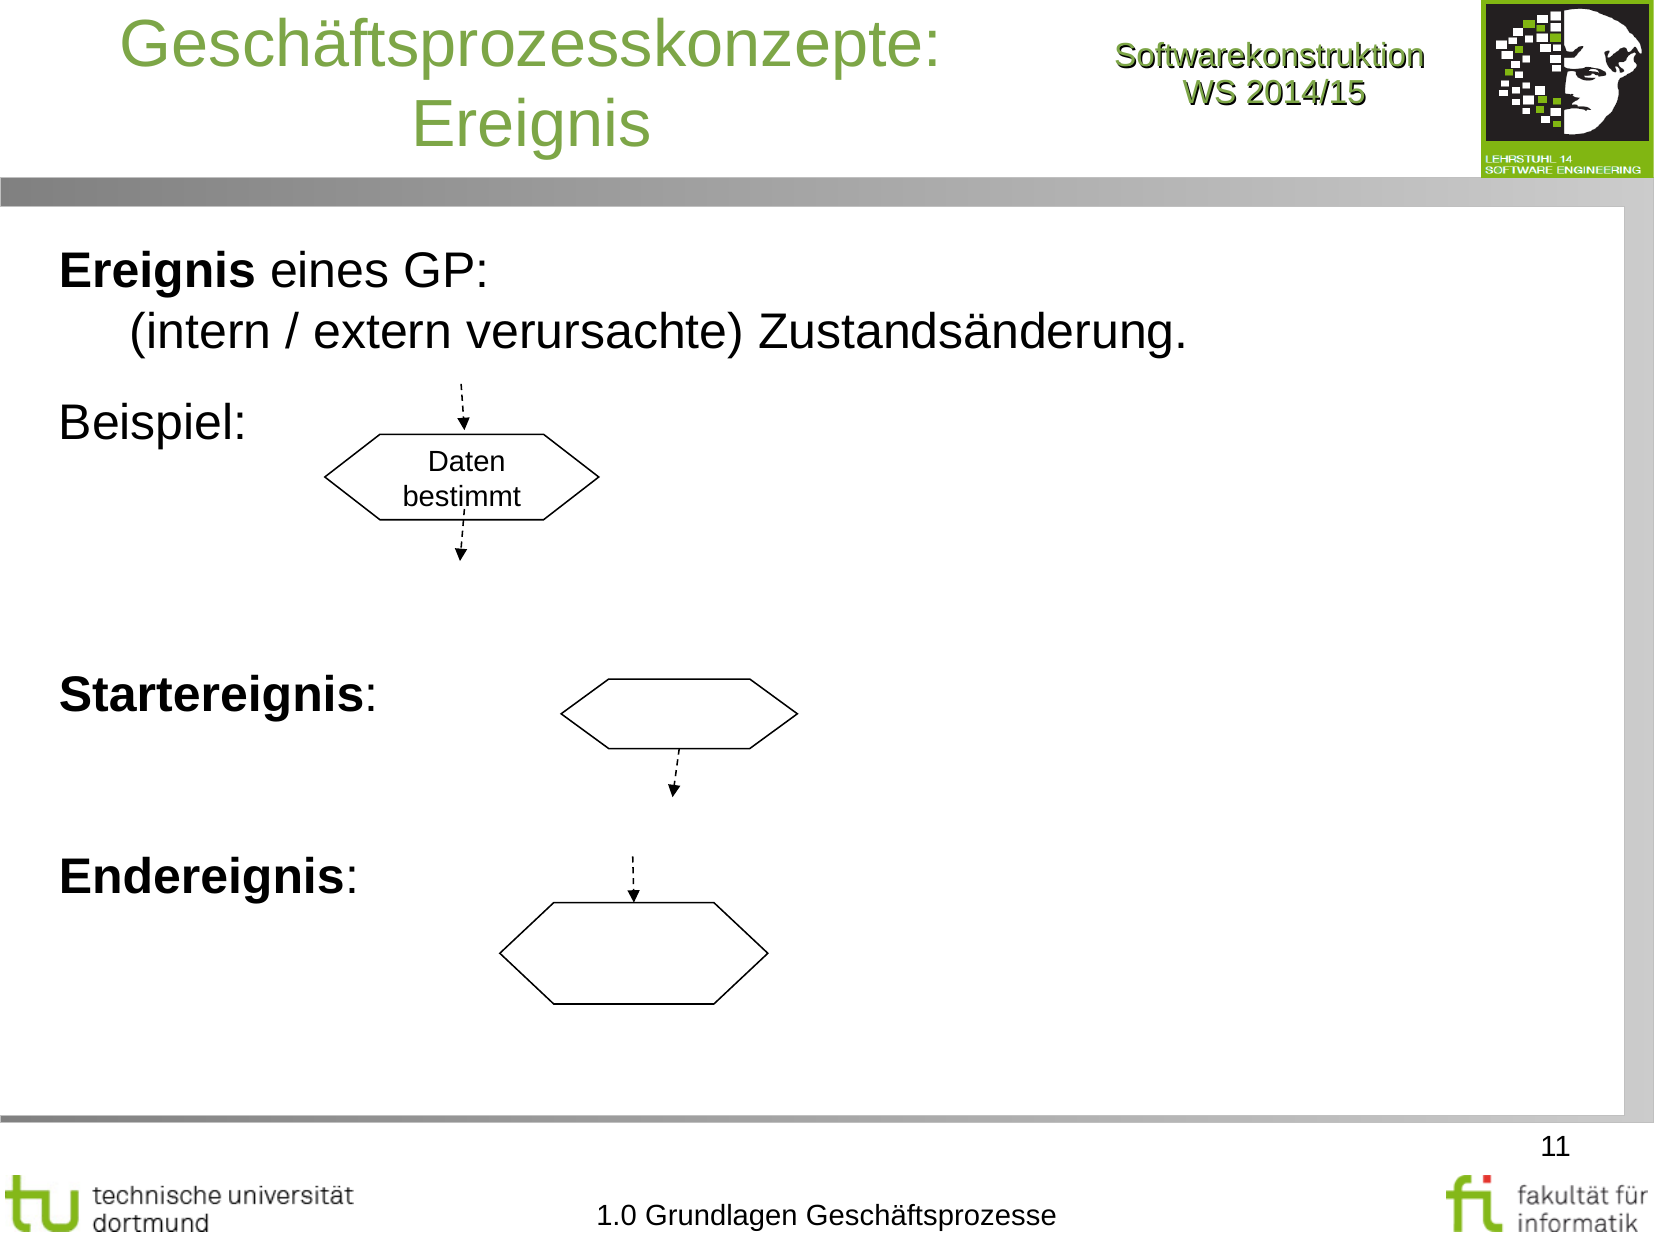

# Geschäftsprozesskonzepte: Ereignis
Ereignis eines GP:
(intern / extern verursachte) Zustandsänderung.
Beispiel:
Startereignis:
Endereignis:
Daten bestimmt
11
1.0 Grundlagen Geschäftsprozesse